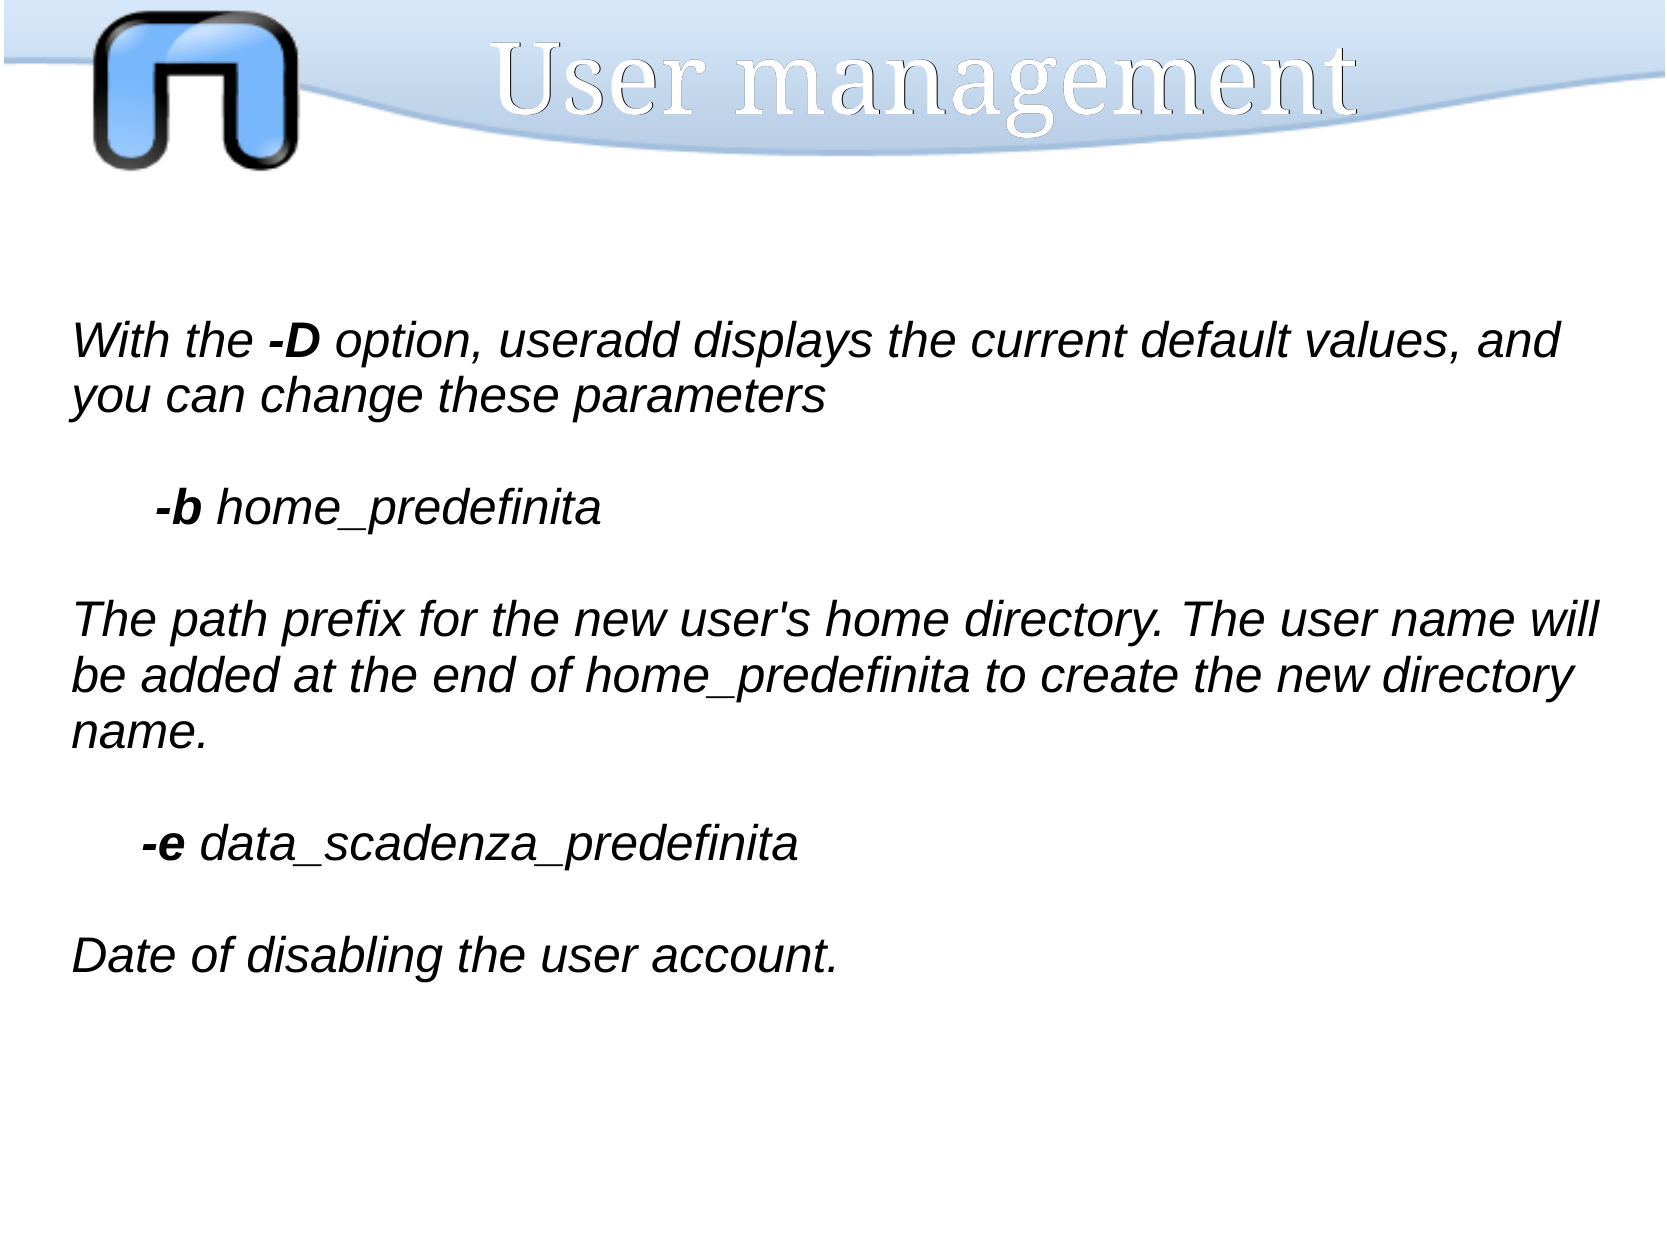

User management
# With the -D option, useradd displays the current default values​​, and you can change these parameters
 -b home_predefinita
The path prefix for the new user's home directory. The user name will be added at the end of home_predefinita to create the new directory name.
 -e data_scadenza_predefinita
Date of disabling the user account.